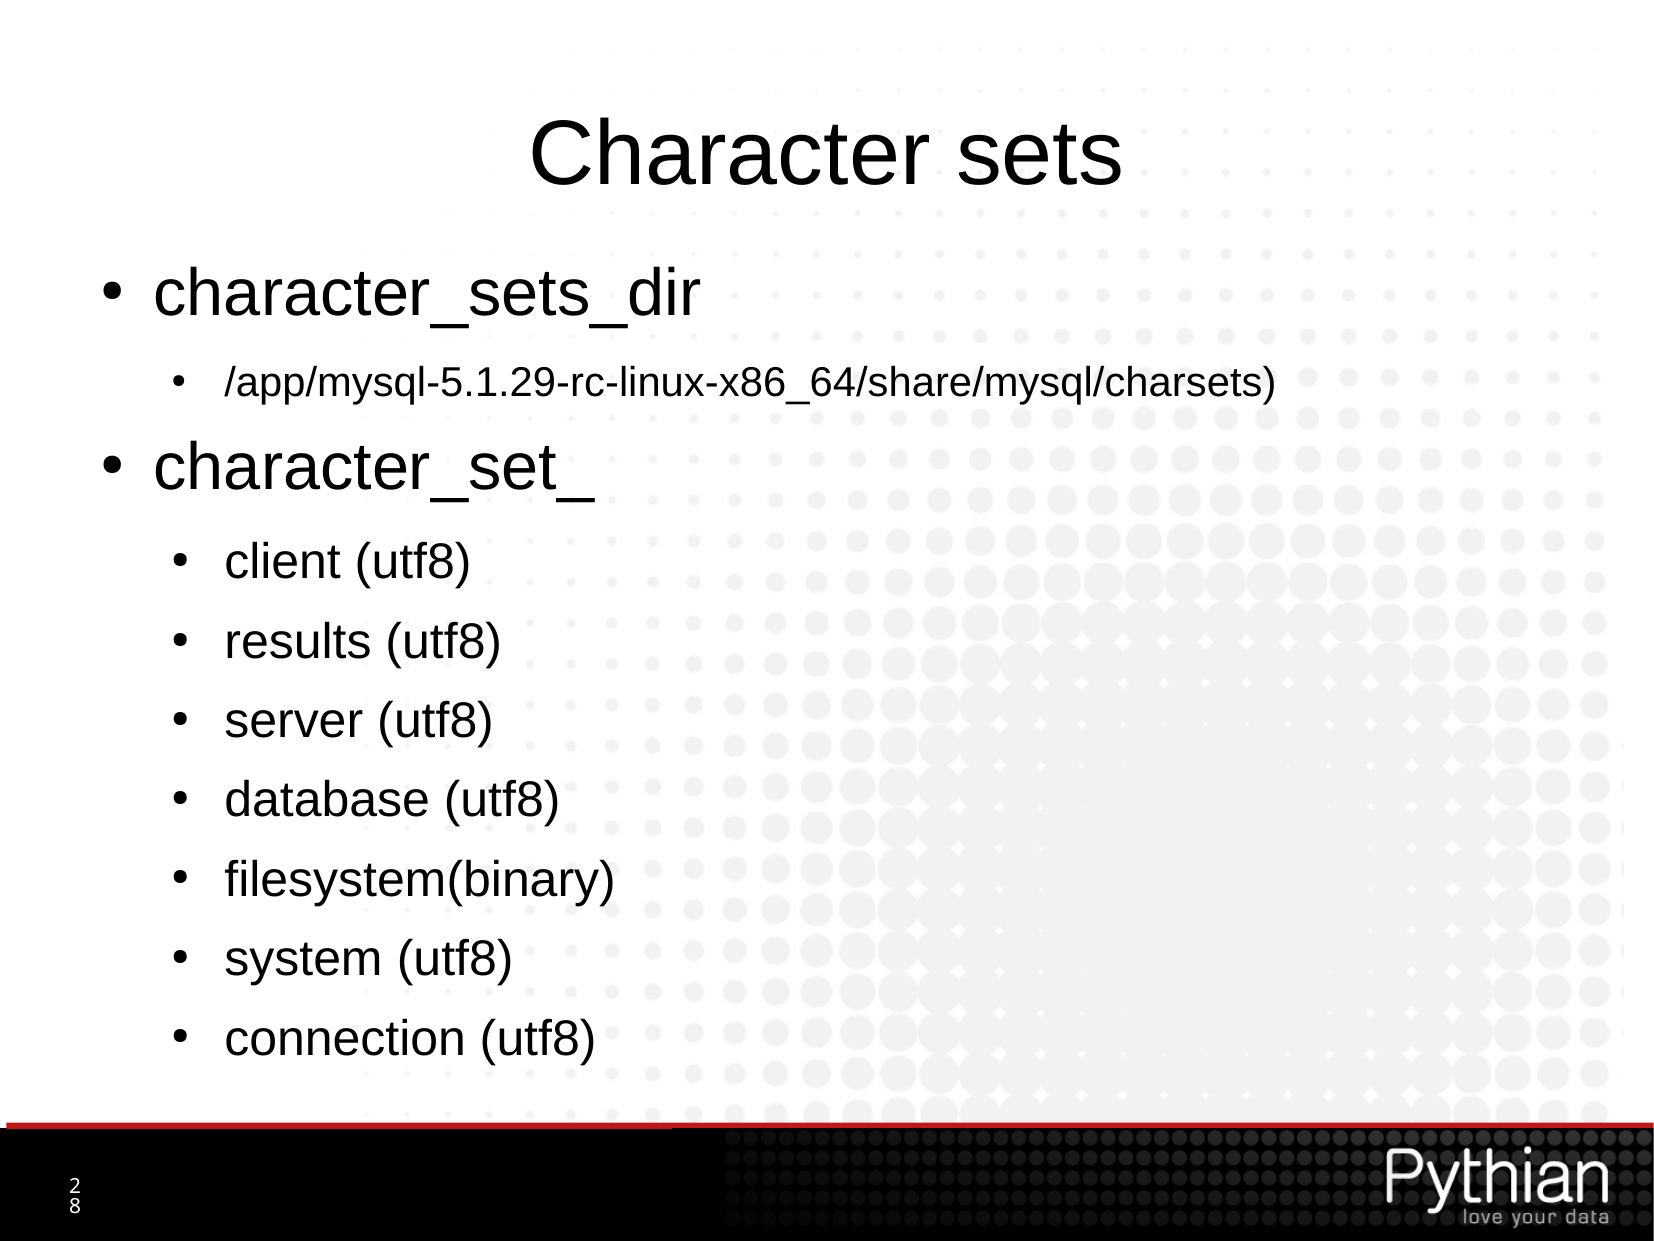

# Character sets
character_sets_dir
/app/mysql-5.1.29-rc-linux-x86_64/share/mysql/charsets)
character_set_
client (utf8)
results (utf8)
server (utf8)
database (utf8)
filesystem(binary)
system (utf8)
connection (utf8)